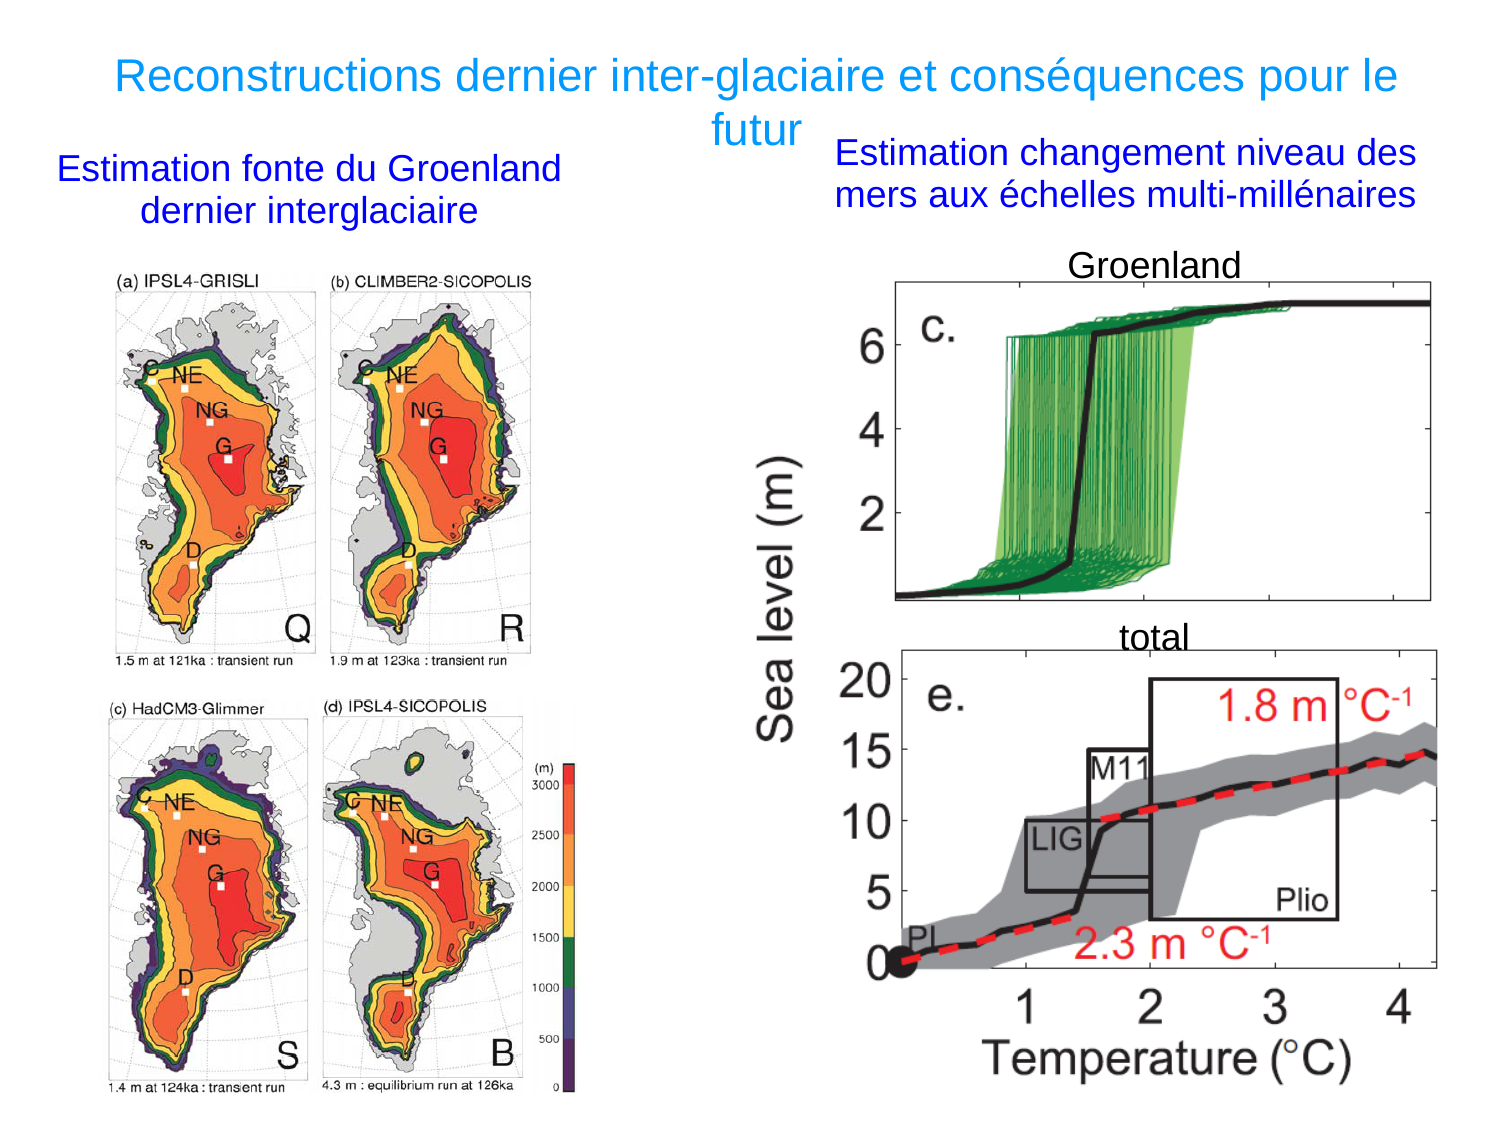

Reconstructions dernier inter-glaciaire et conséquences pour le futur
Estimation changement niveau des mers aux échelles multi-millénaires
Estimation fonte du Groenland dernier interglaciaire
Groenland
total